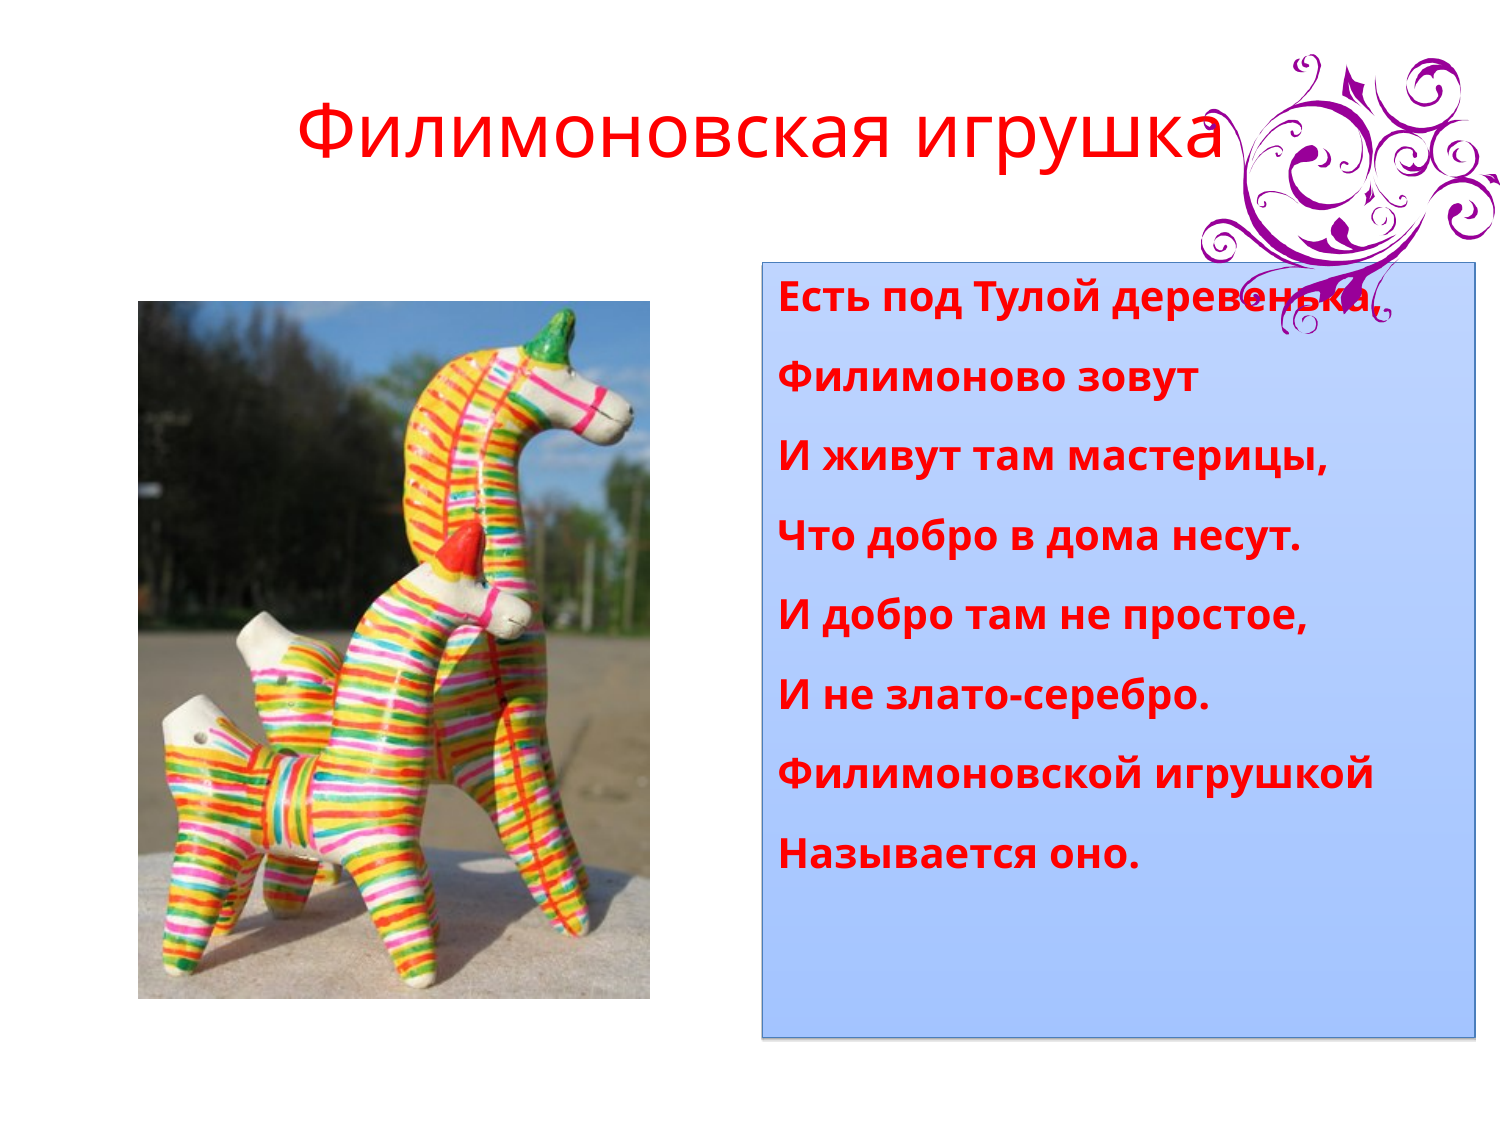

# Филимоновская игрушка
Есть под Тулой деревенька,
Филимоново зовут
И живут там мастерицы,
Что добро в дома несут.
И добро там не простое,
И не злато-серебро.
Филимоновской игрушкой
Называется оно.